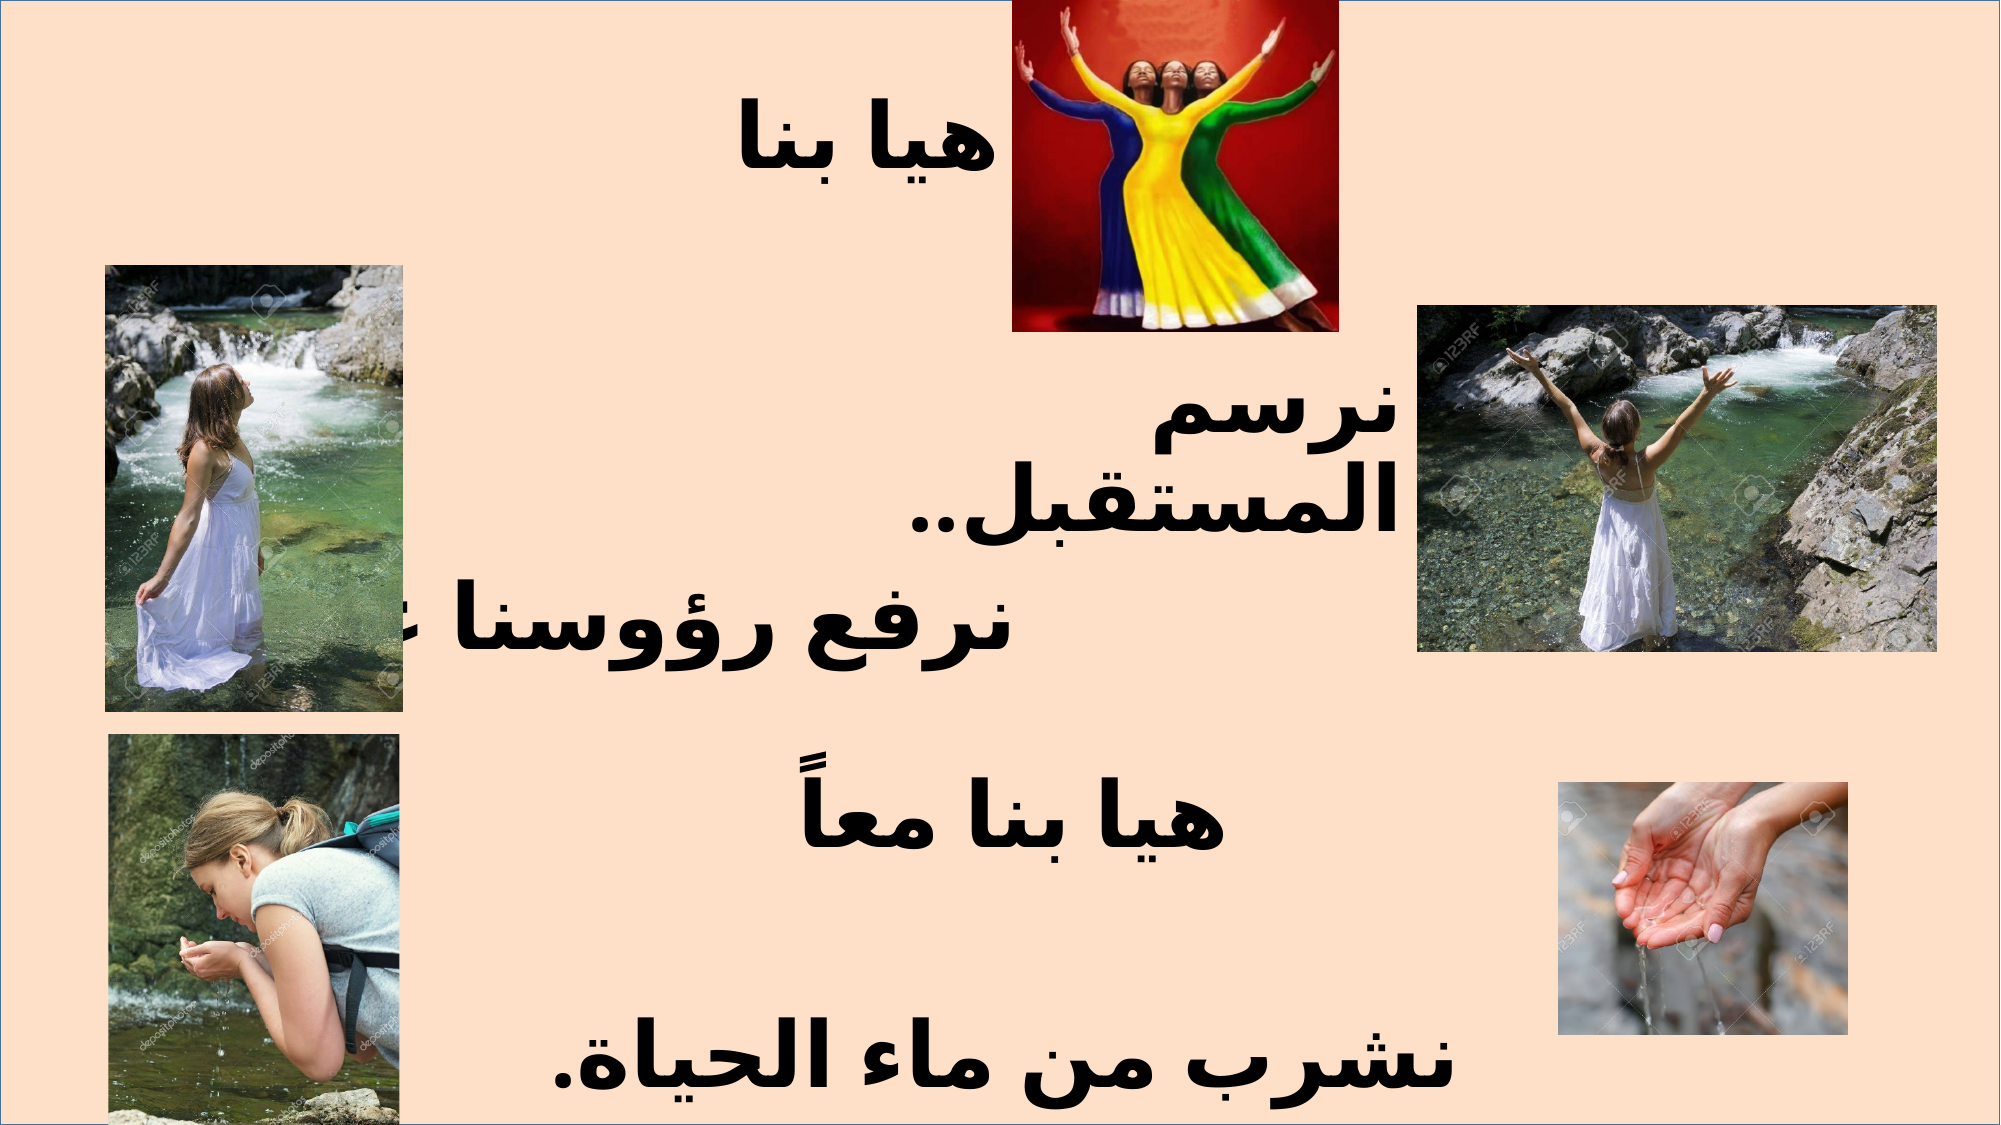

# هيا بنا
نرسم المستقبل..
نرفع رؤوسنا عالياً..
هيا بنا معاً
 نشرب من ماء الحياة.